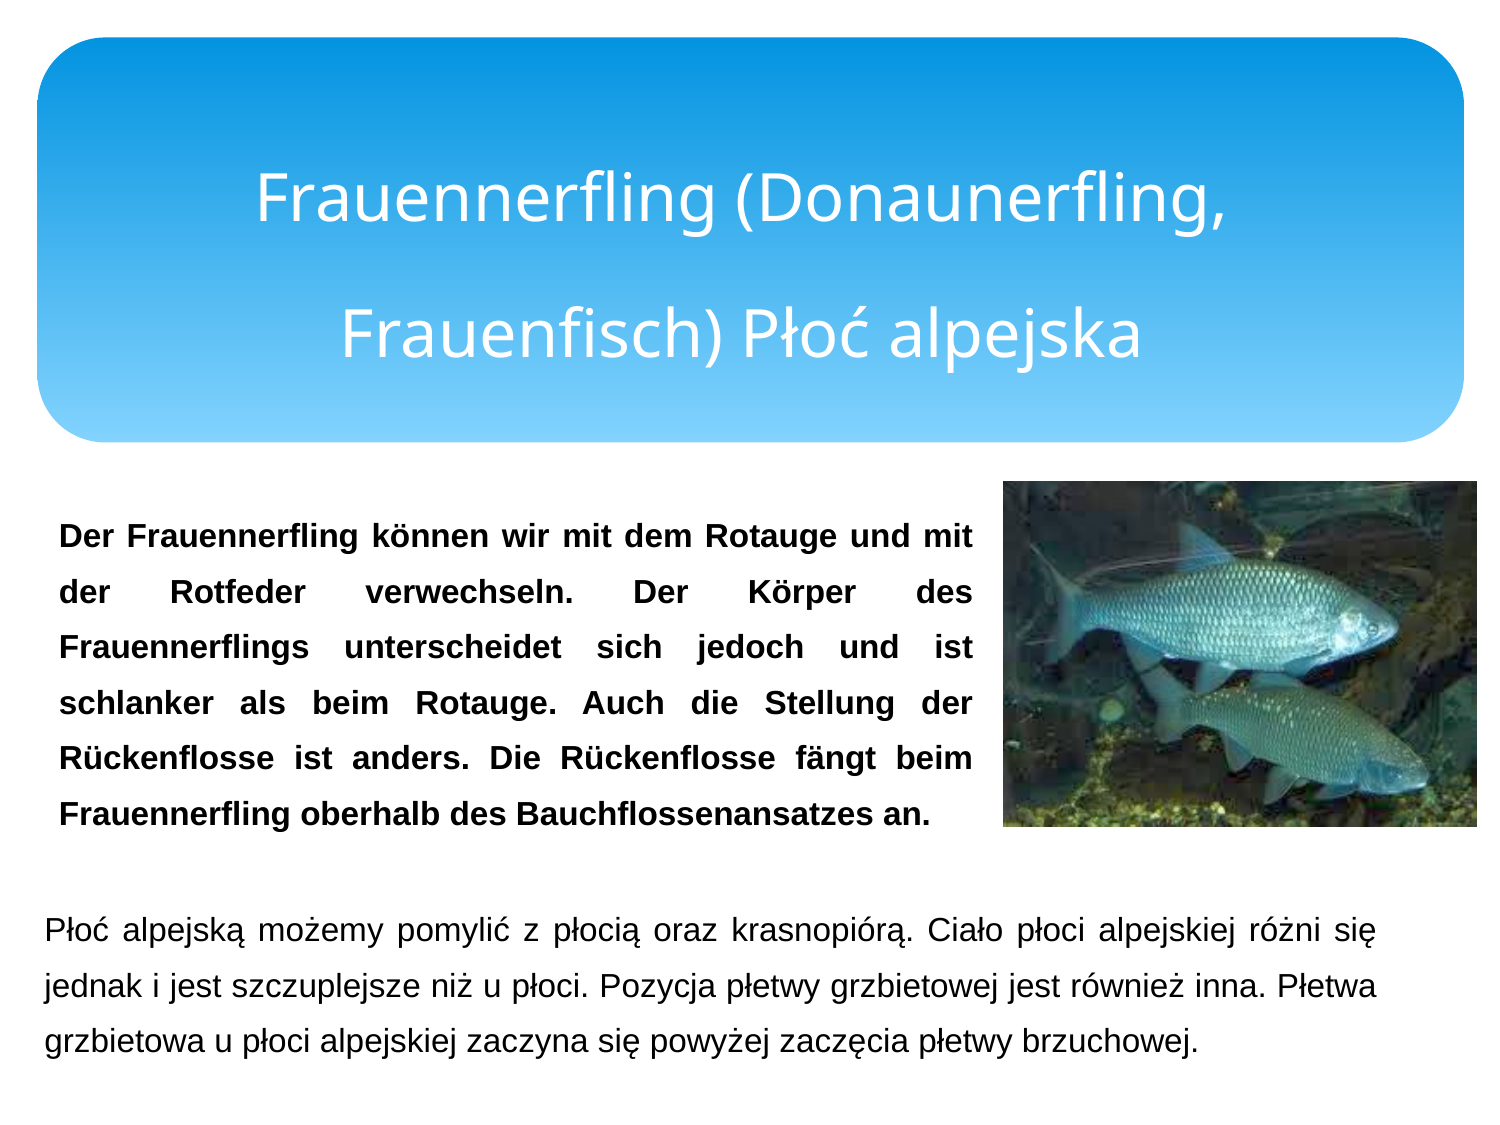

# Frauennerfling (Donaunerfling, Frauenfisch) Płoć alpejska
Der Frauennerfling können wir mit dem Rotauge und mit der Rotfeder verwechseln. Der Körper des Frauennerflings unterscheidet sich jedoch und ist schlanker als beim Rotauge. Auch die Stellung der Rückenflosse ist anders. Die Rückenflosse fängt beim Frauennerfling oberhalb des Bauchflossenansatzes an.
Płoć alpejską możemy pomylić z płocią oraz krasnopiórą. Ciało płoci alpejskiej różni się jednak i jest szczuplejsze niż u płoci. Pozycja płetwy grzbietowej jest również inna. Płetwa grzbietowa u płoci alpejskiej zaczyna się powyżej zaczęcia płetwy brzuchowej.